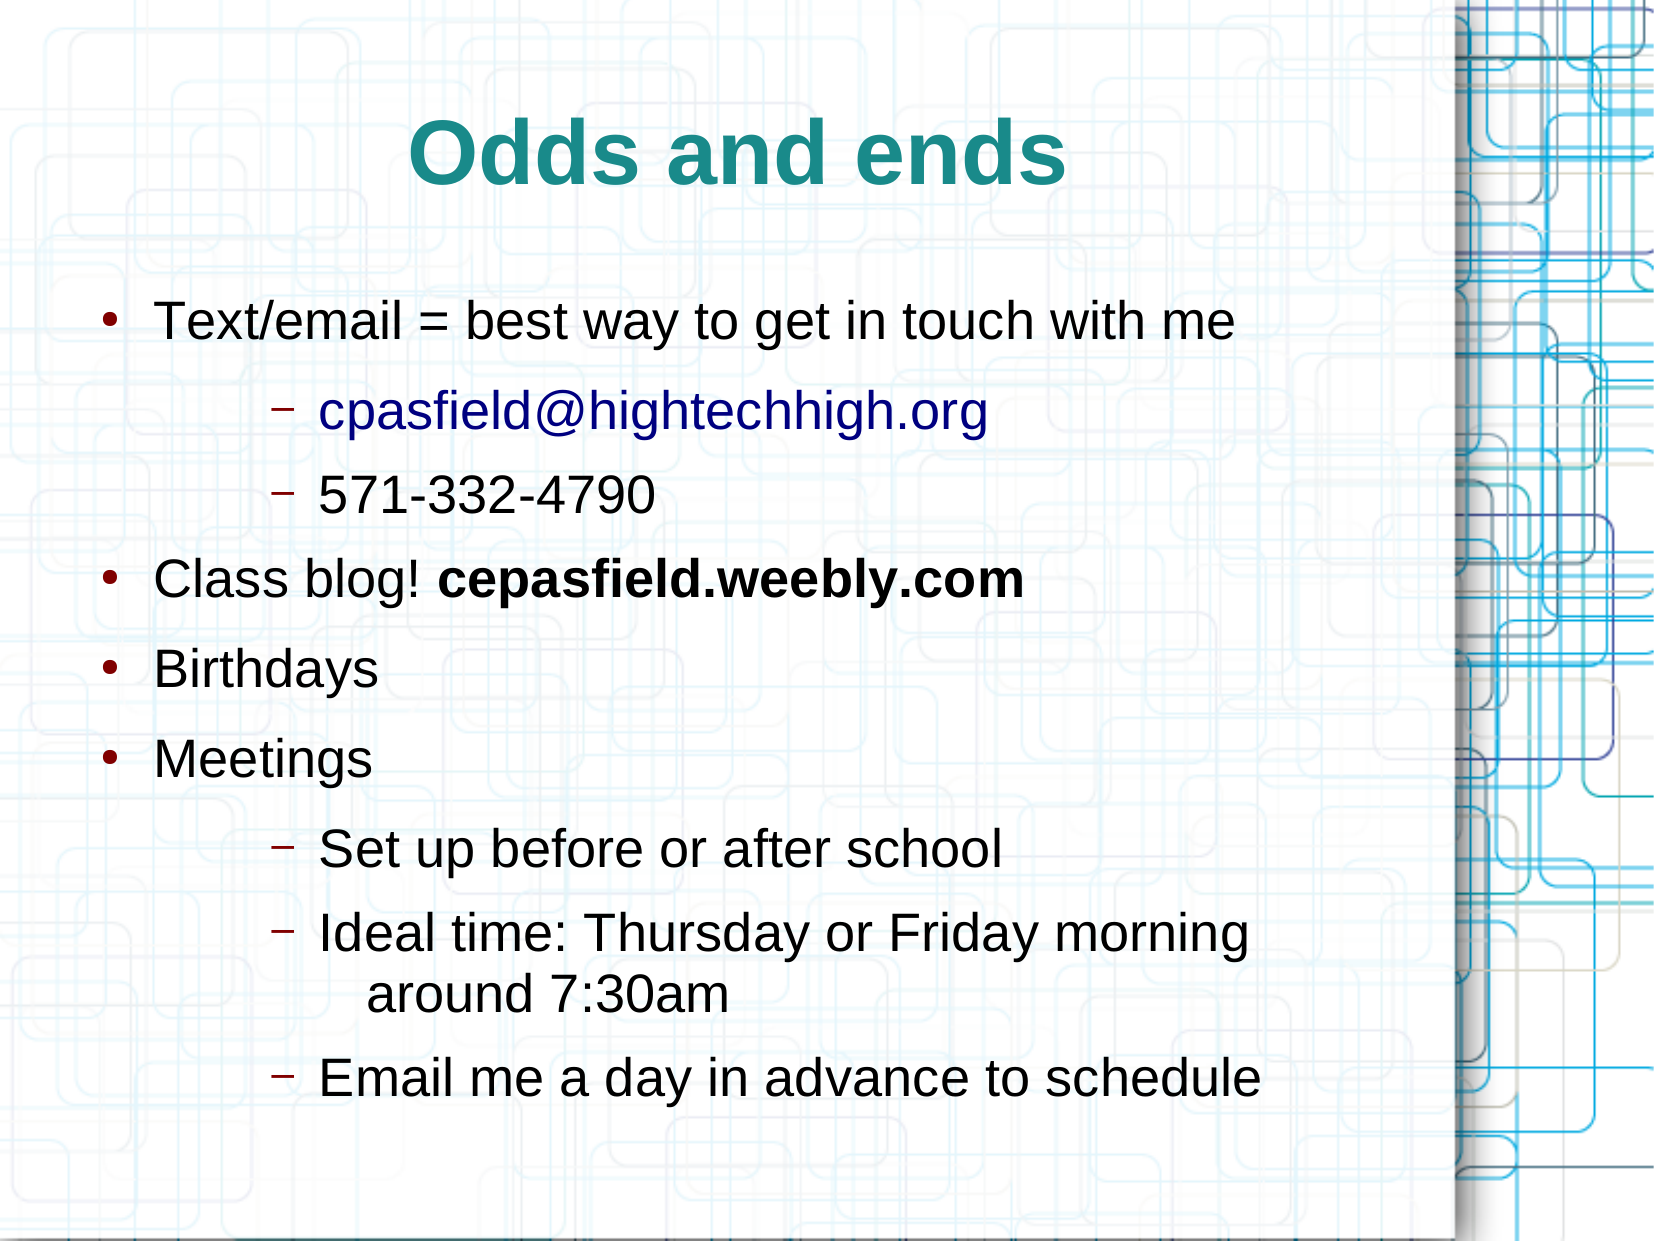

# Odds and ends
Text/email = best way to get in touch with me
cpasfield@hightechhigh.org
571-332-4790
Class blog! cepasfield.weebly.com
Birthdays
Meetings
Set up before or after school
Ideal time: Thursday or Friday morning around 7:30am
Email me a day in advance to schedule